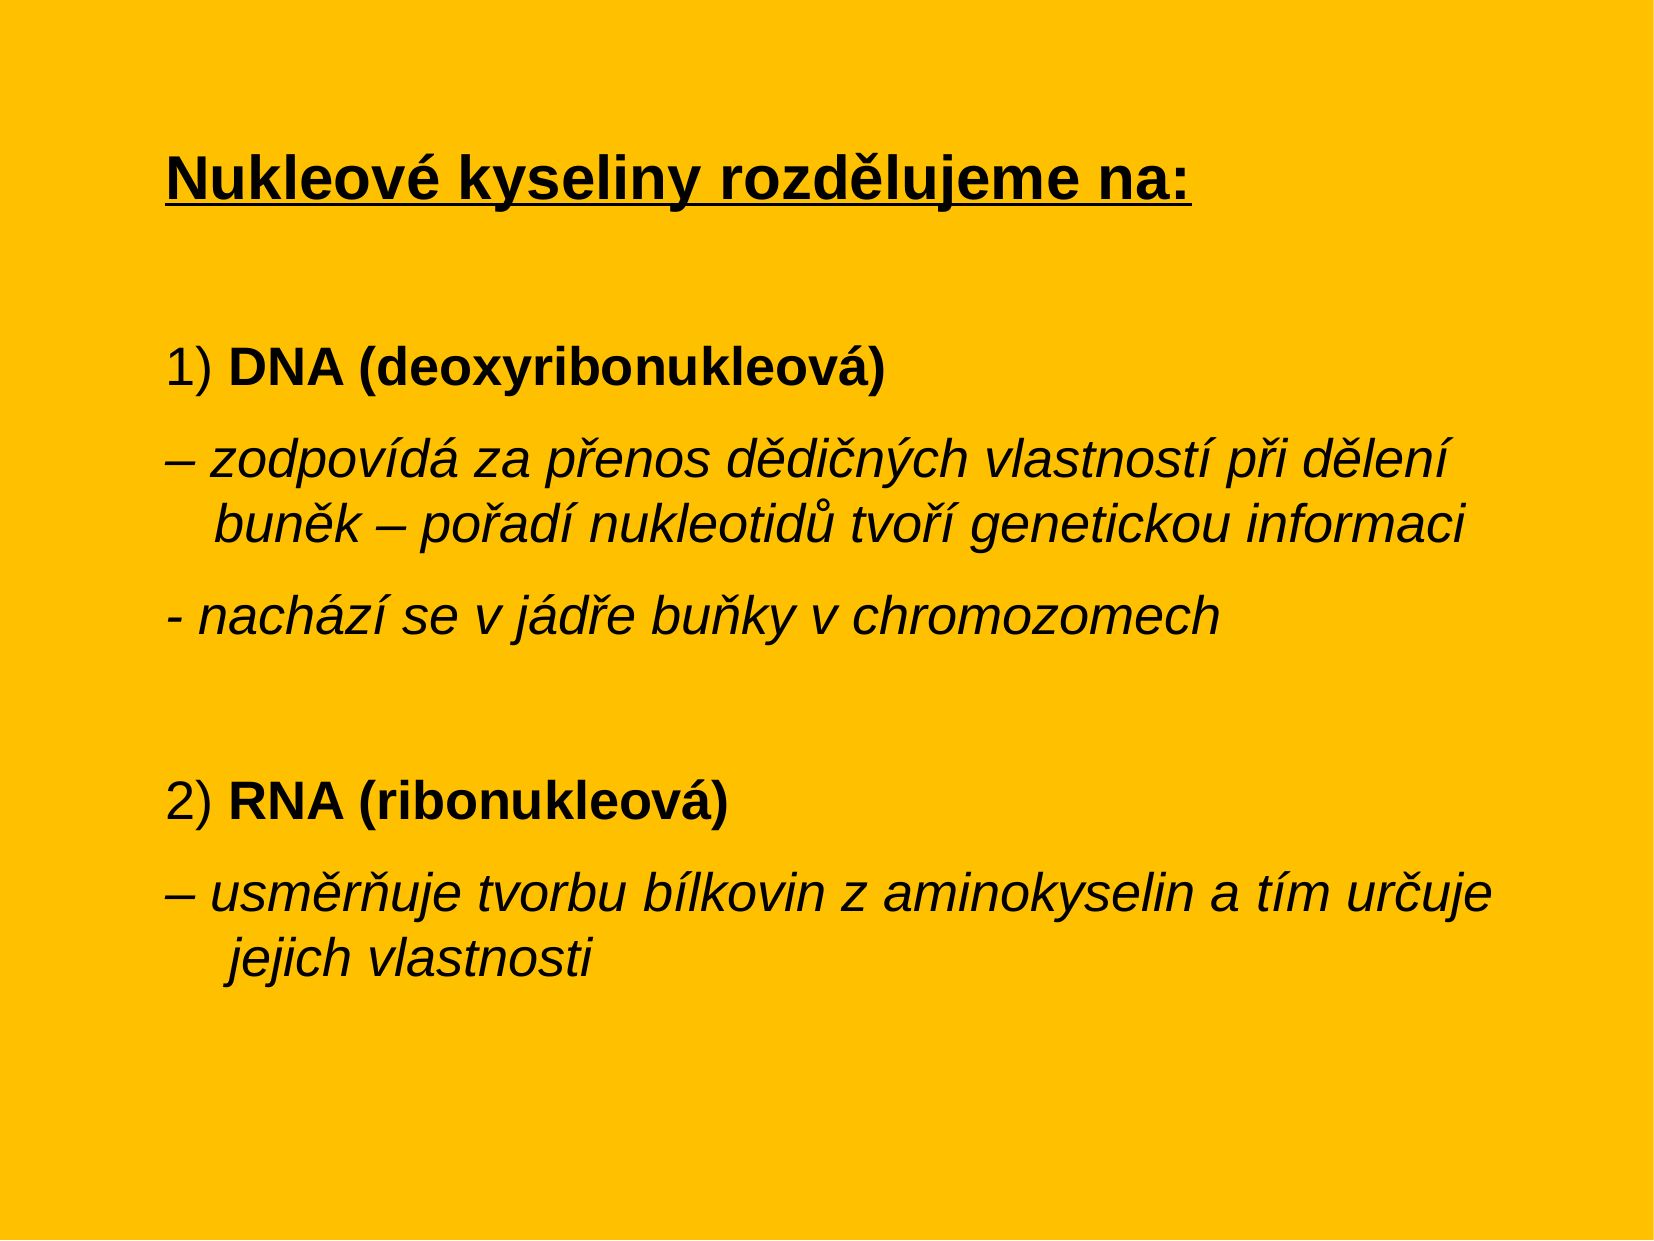

# Nukleové kyseliny rozdělujeme na:
1) DNA (deoxyribonukleová)
– zodpovídá za přenos dědičných vlastností při dělení buněk – pořadí nukleotidů tvoří genetickou informaci
- nachází se v jádře buňky v chromozomech
2) RNA (ribonukleová)
– usměrňuje tvorbu bílkovin z aminokyselin a tím určuje jejich vlastnosti